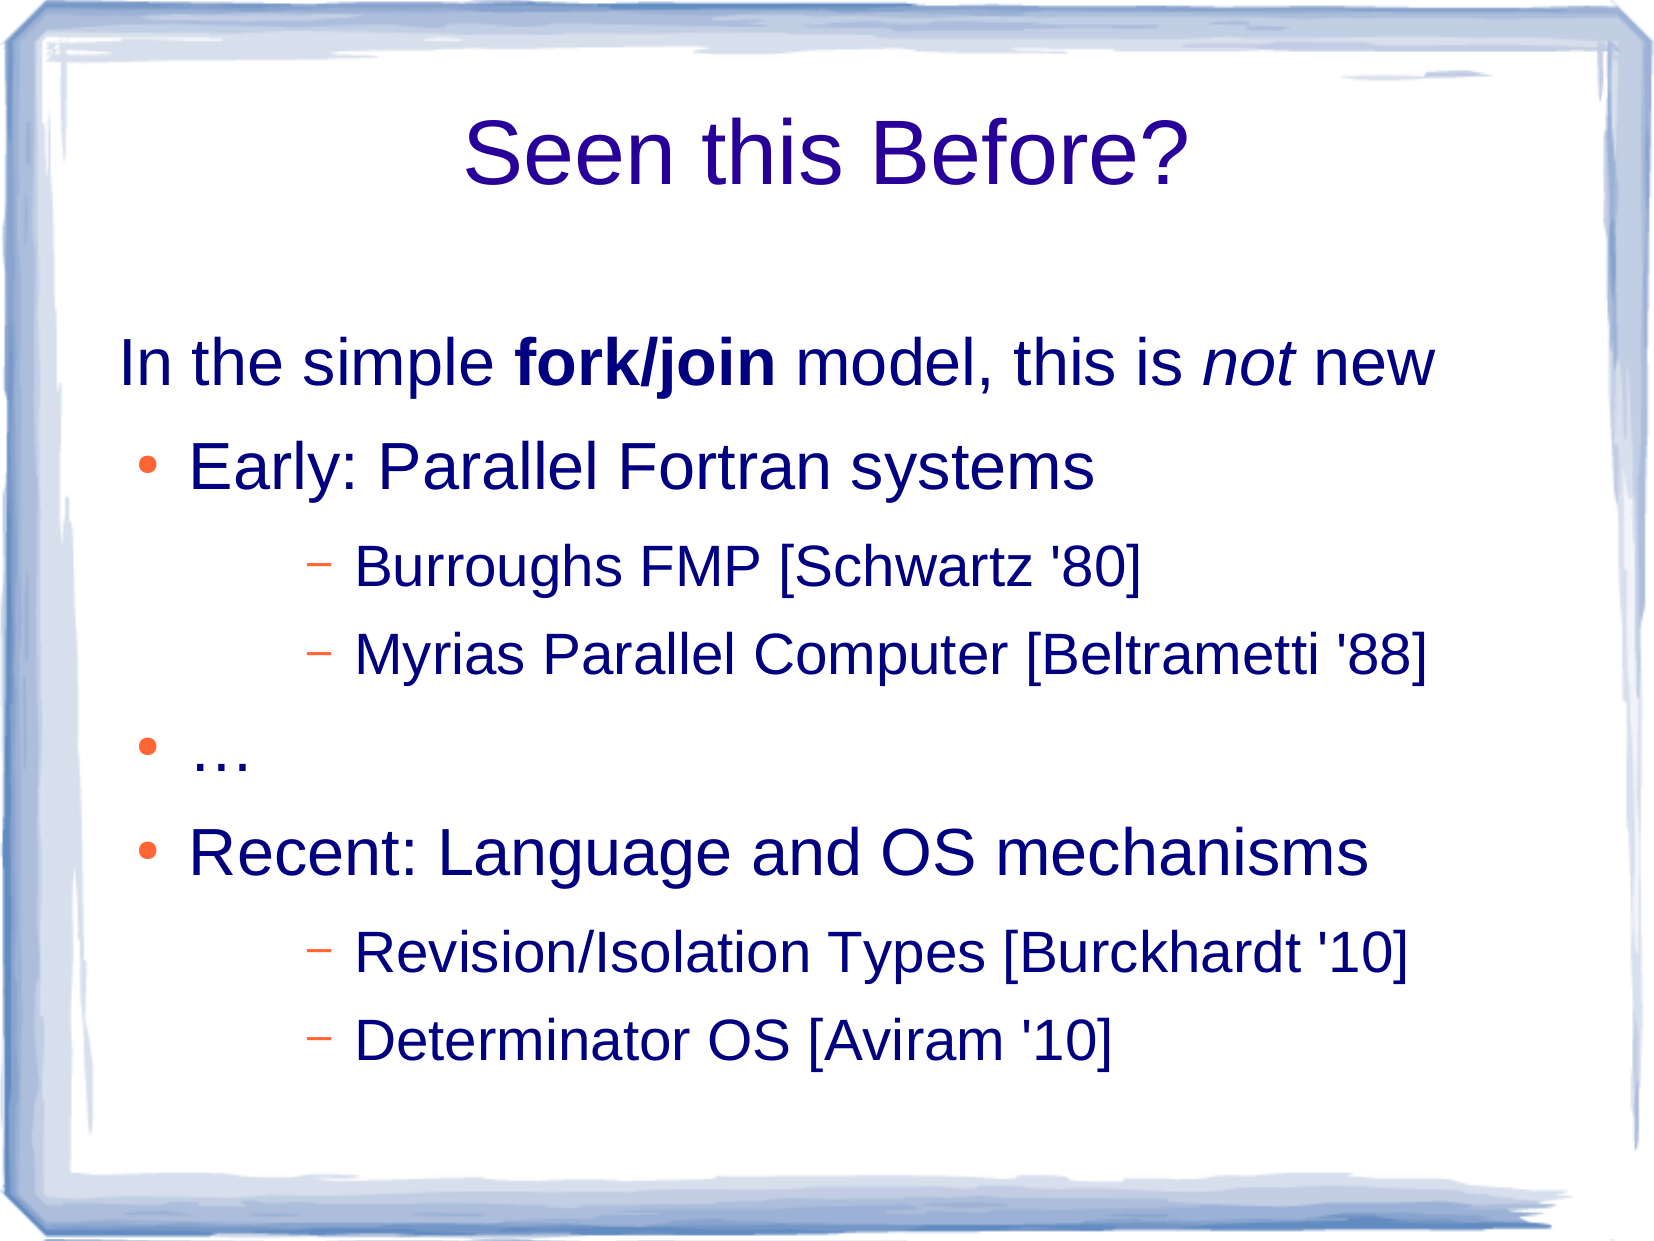

# Seen this Before?
In the simple fork/join model, this is not new
Early: Parallel Fortran systems
Burroughs FMP [Schwartz '80]
Myrias Parallel Computer [Beltrametti '88]
…
Recent: Language and OS mechanisms
Revision/Isolation Types [Burckhardt '10]
Determinator OS [Aviram '10]